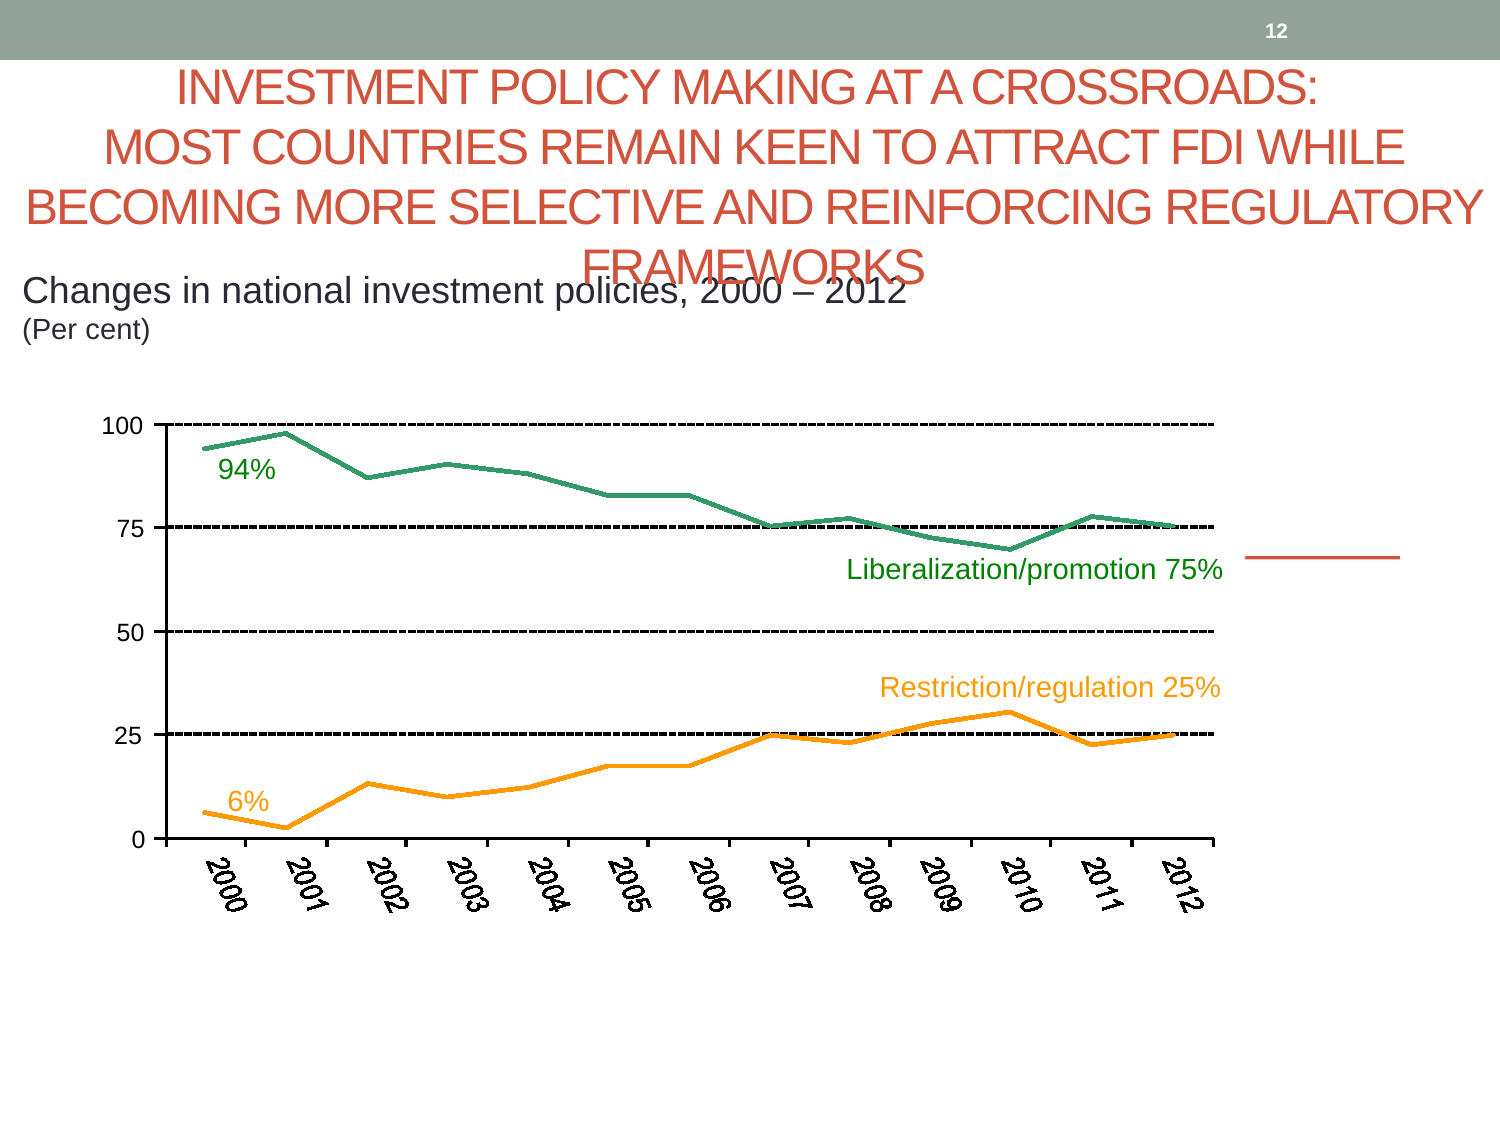

12
# Investment policy making at a crossroads: Most countries remain keen to attract FDI while becoming more selective and reinforcing regulatory frameworks
Changes in national investment policies, 2000 – 2012
(Per cent)
100
94%
75
Liberalization/promotion 75%
50
Restriction/regulation 25%
25
6%
0